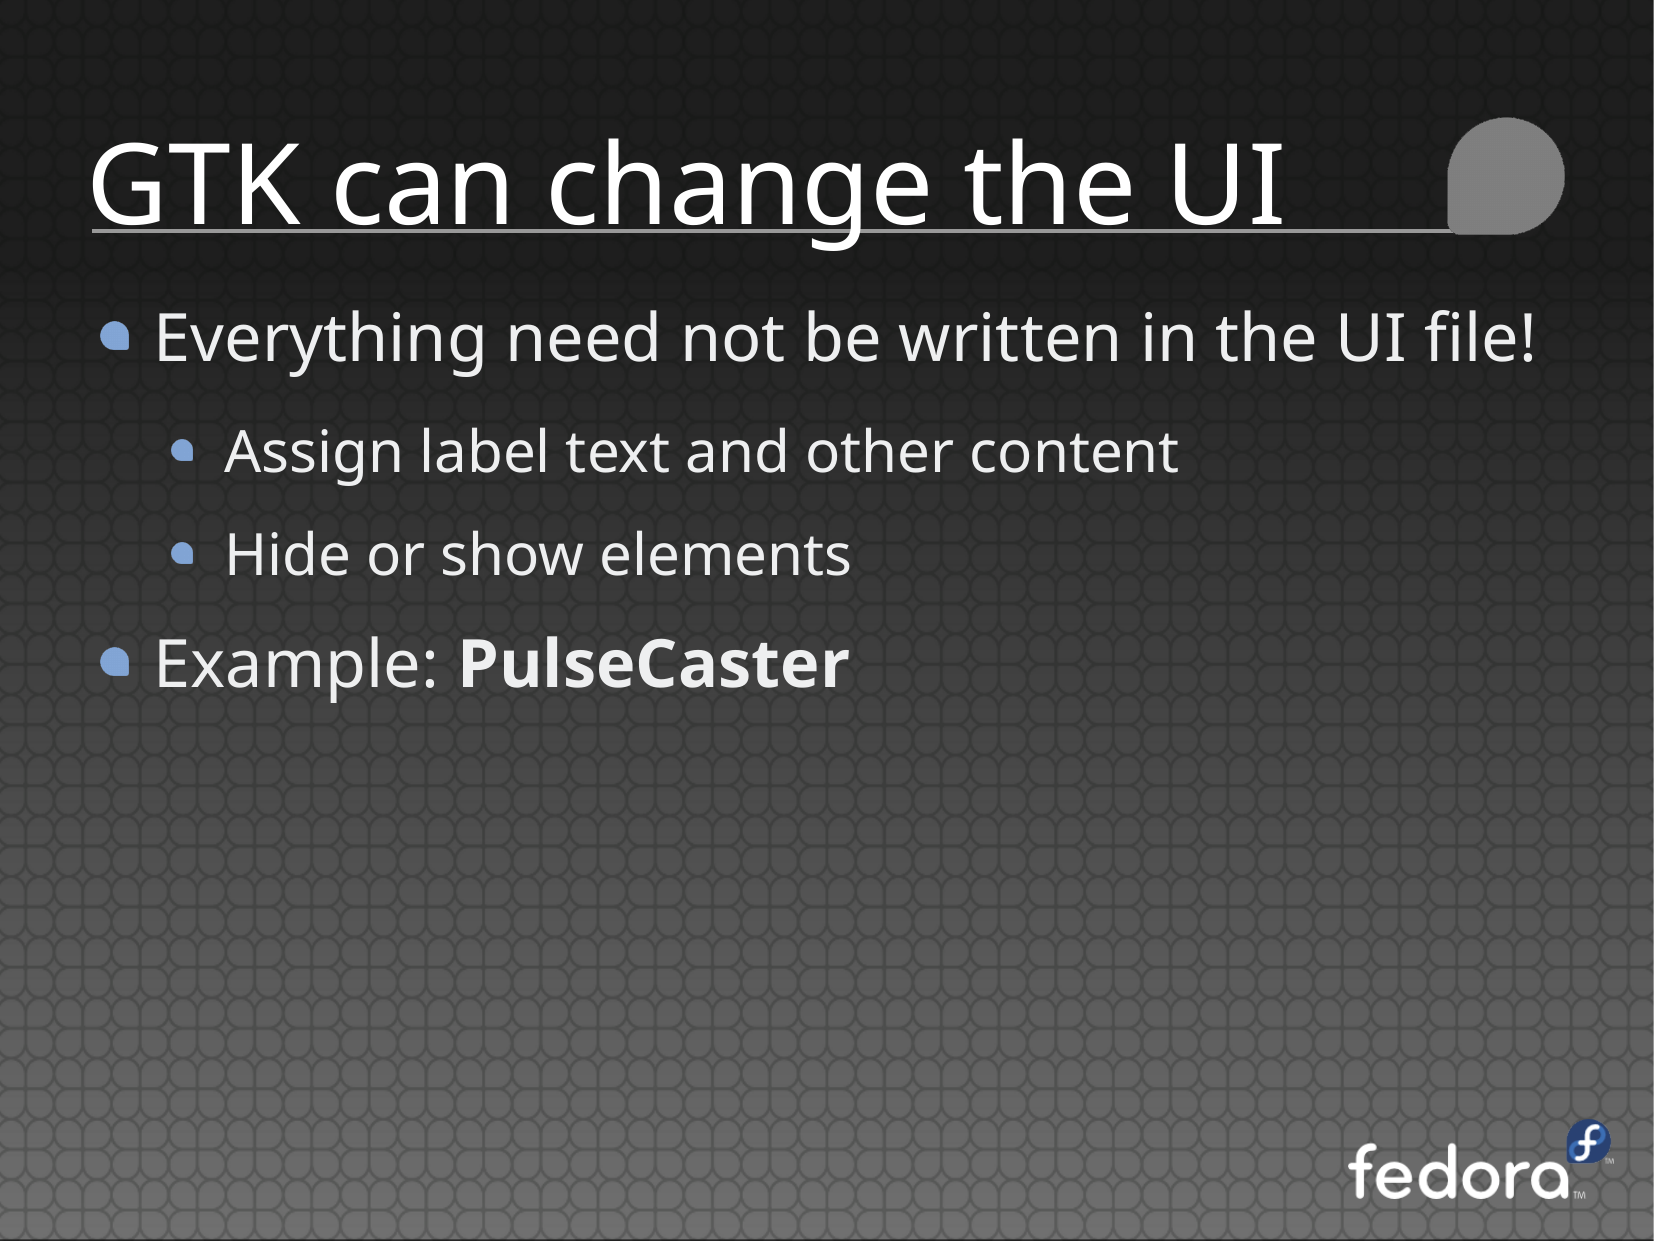

# GTK can change the UI
Everything need not be written in the UI file!
Assign label text and other content
Hide or show elements
Example: PulseCaster